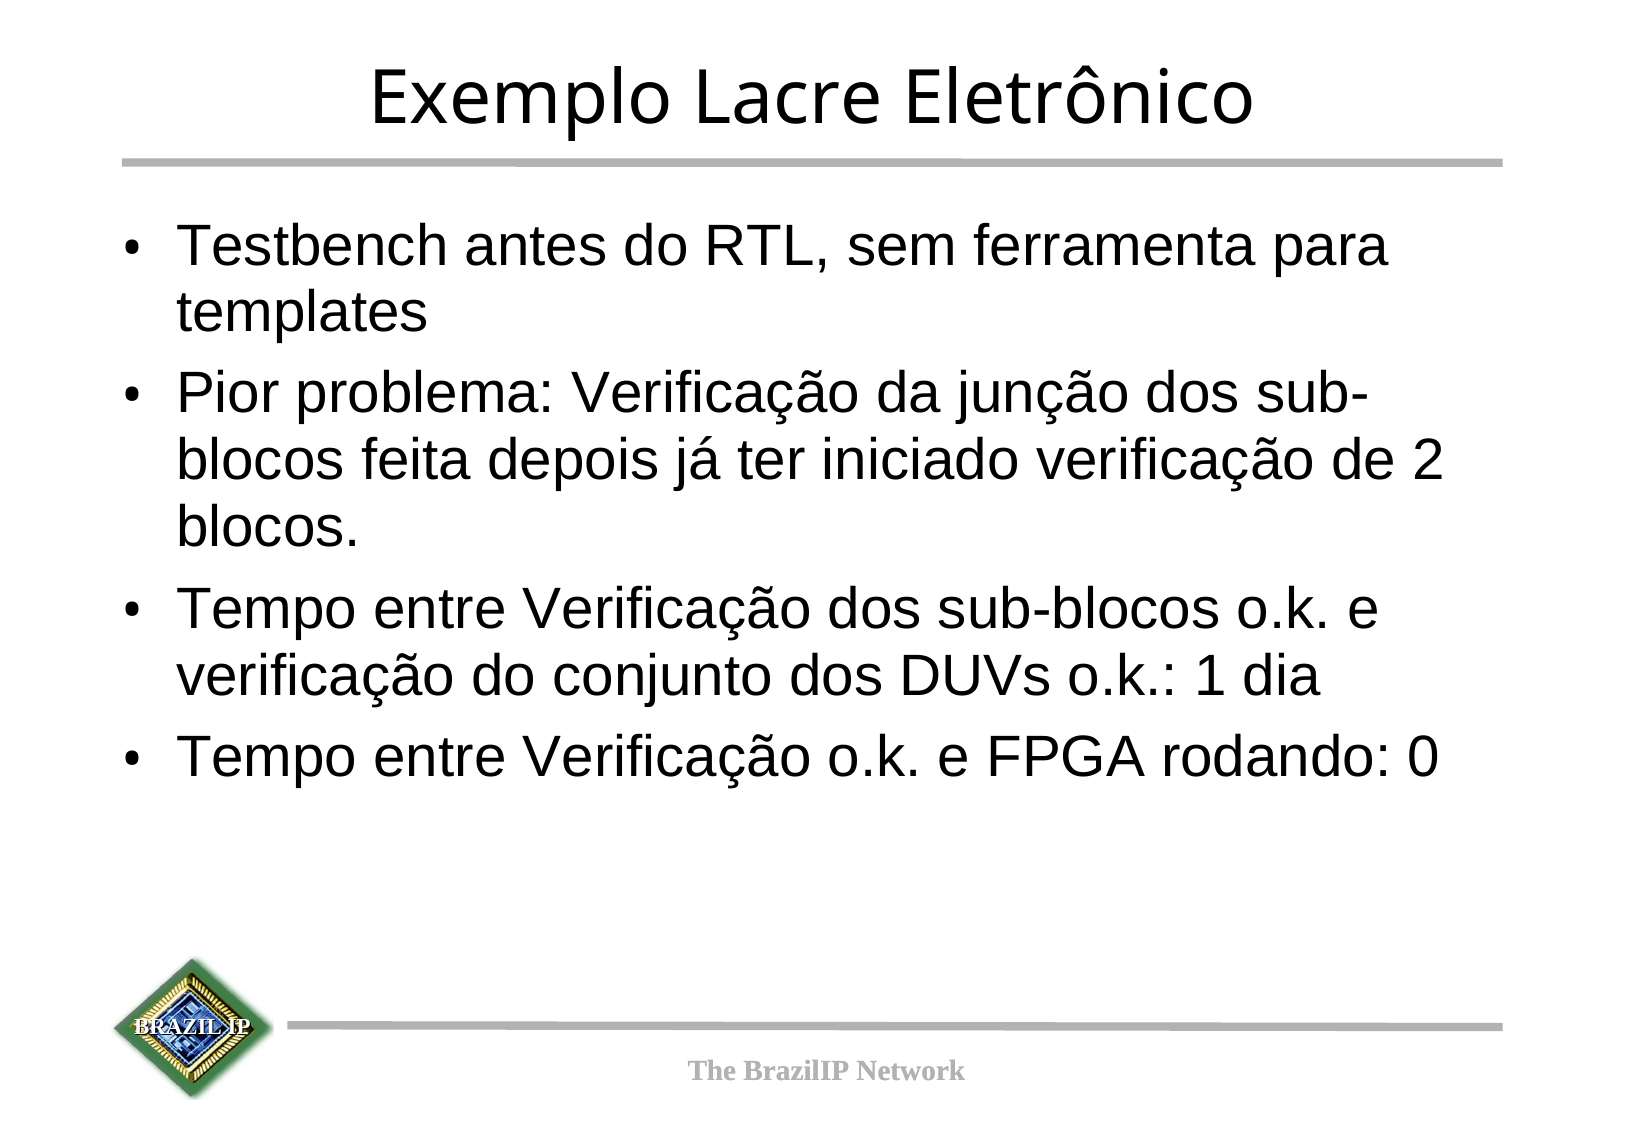

# Exemplo Lacre Eletrônico
Testbench antes do RTL, sem ferramenta para templates
Pior problema: Verificação da junção dos sub-blocos feita depois já ter iniciado verificação de 2 blocos.
Tempo entre Verificação dos sub-blocos o.k. e verificação do conjunto dos DUVs o.k.: 1 dia
Tempo entre Verificação o.k. e FPGA rodando: 0